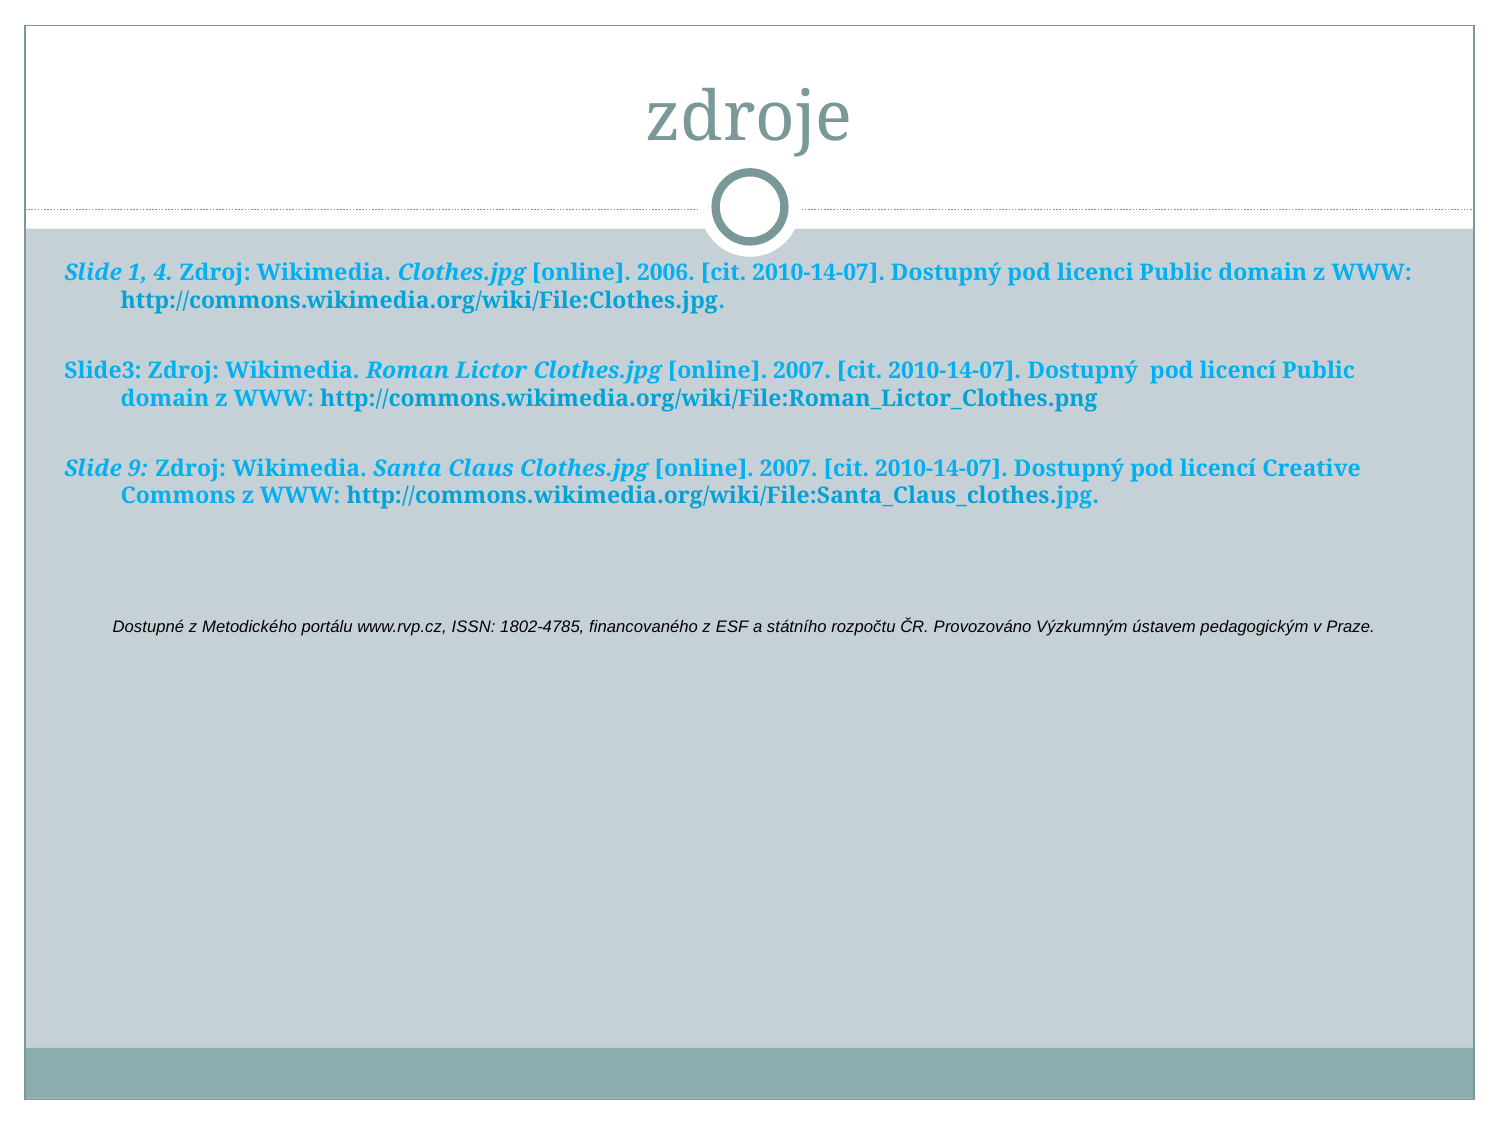

# zdroje
Slide 1, 4. Zdroj: Wikimedia. Clothes.jpg [online]. 2006. [cit. 2010-14-07]. Dostupný pod licenci Public domain z WWW: http://commons.wikimedia.org/wiki/File:Clothes.jpg.
Slide3: Zdroj: Wikimedia. Roman Lictor Clothes.jpg [online]. 2007. [cit. 2010-14-07]. Dostupný pod licencí Public domain z WWW: http://commons.wikimedia.org/wiki/File:Roman_Lictor_Clothes.png
Slide 9: Zdroj: Wikimedia. Santa Claus Clothes.jpg [online]. 2007. [cit. 2010-14-07]. Dostupný pod licencí Creative Commons z WWW: http://commons.wikimedia.org/wiki/File:Santa_Claus_clothes.jpg.
Dostupné z Metodického portálu www.rvp.cz, ISSN: 1802-4785, financovaného z ESF a státního rozpočtu ČR. Provozováno Výzkumným ústavem pedagogickým v Praze.